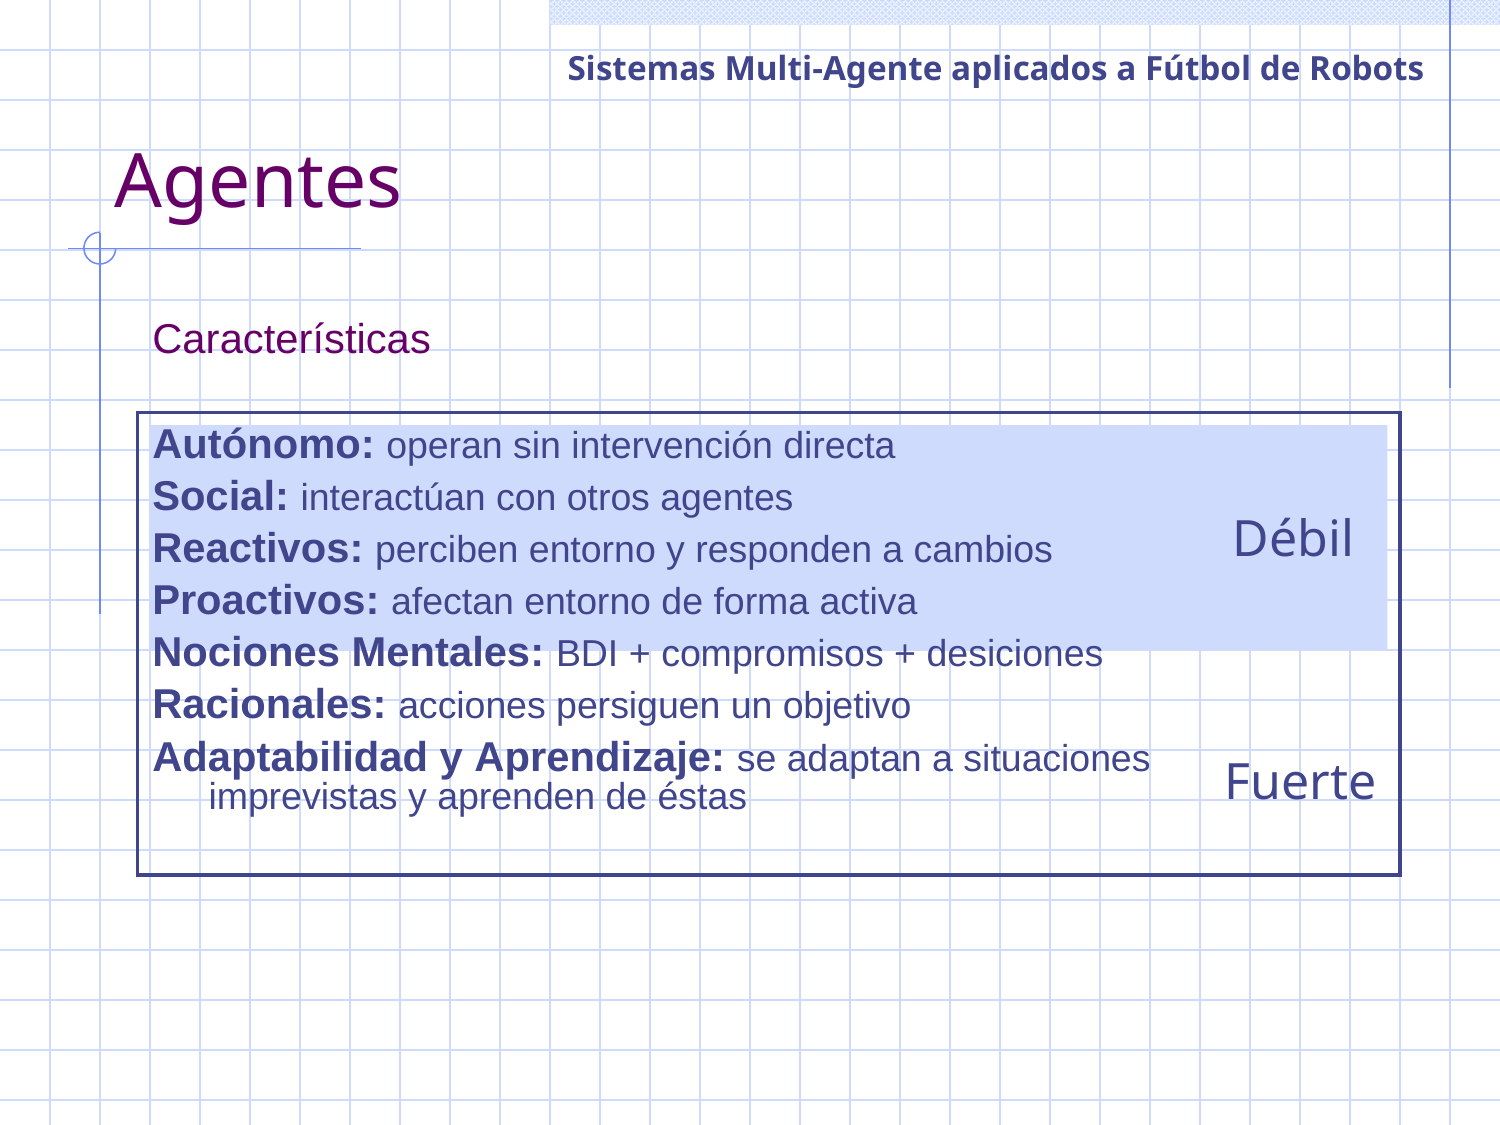

Sistemas Multi-Agente aplicados a Fútbol de Robots
# Agentes
Características
Autónomo: operan sin intervención directa
Social: interactúan con otros agentes
Reactivos: perciben entorno y responden a cambios
Proactivos: afectan entorno de forma activa
Nociones Mentales: BDI + compromisos + desiciones
Racionales: acciones persiguen un objetivo
Adaptabilidad y Aprendizaje: se adaptan a situaciones imprevistas y aprenden de éstas
							 Fuerte
							Débil